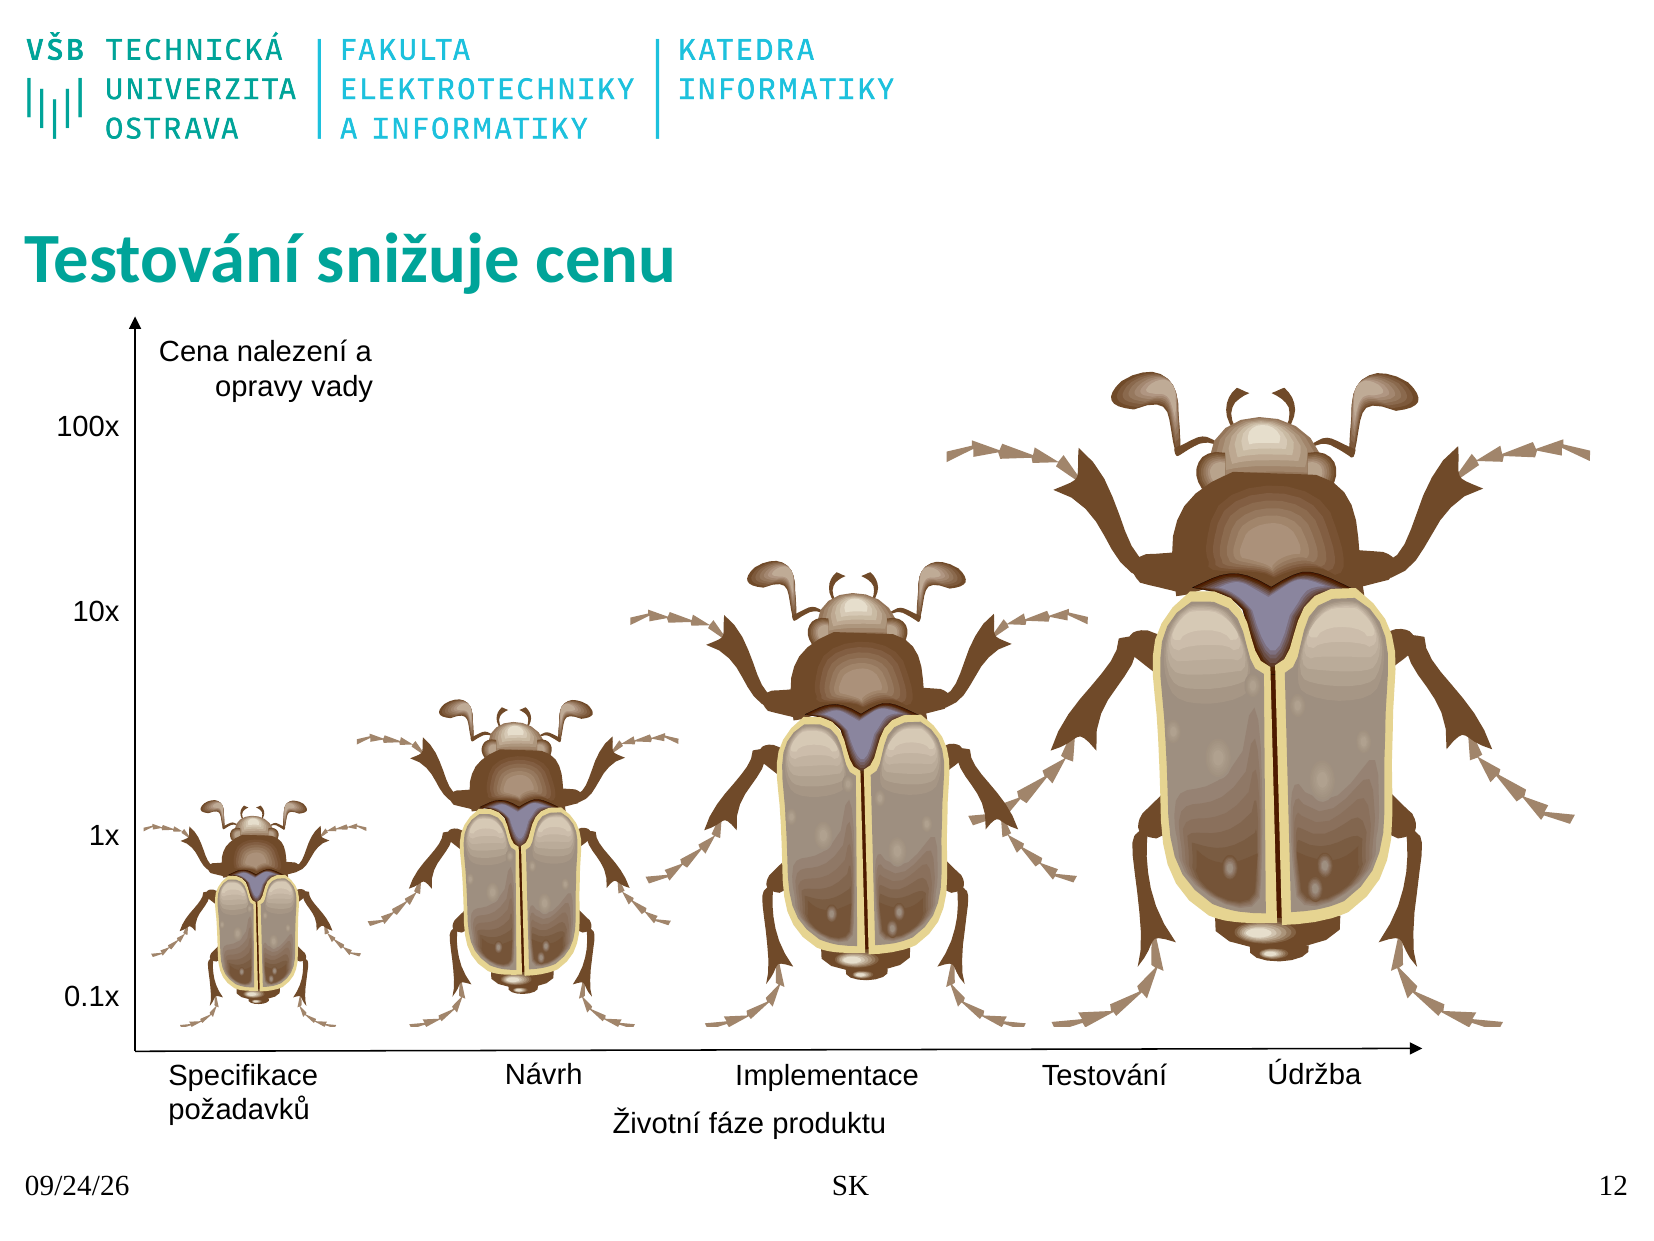

# Testování snižuje cenu
Cena nalezení a opravy vady
100x
10x
1x
0.1x
Návrh
Údržba
Specifikace požadavků
Implementace
Testování
Životní fáze produktu
SK
12